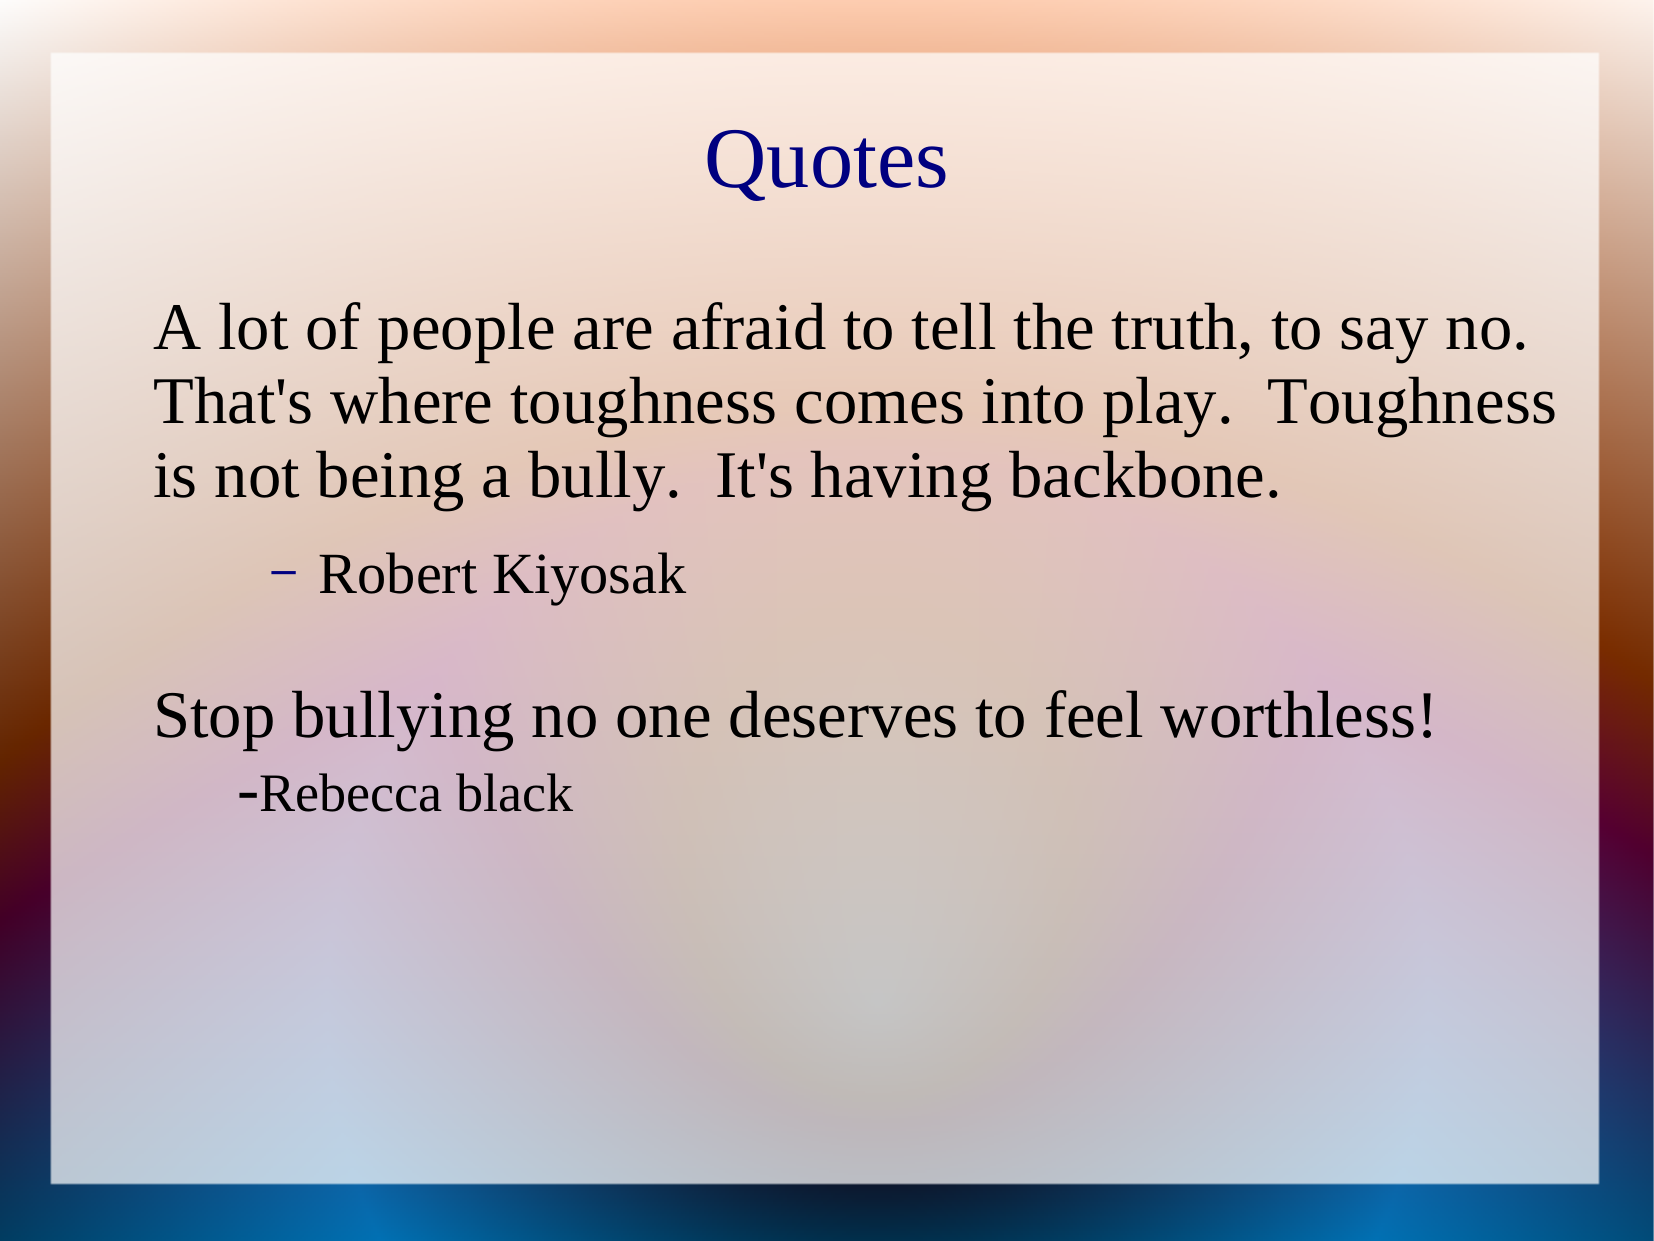

Quotes
# A lot of people are afraid to tell the truth, to say no. That's where toughness comes into play. Toughness is not being a bully. It's having backbone.
Robert Kiyosak
Stop bullying no one deserves to feel worthless! -Rebecca black